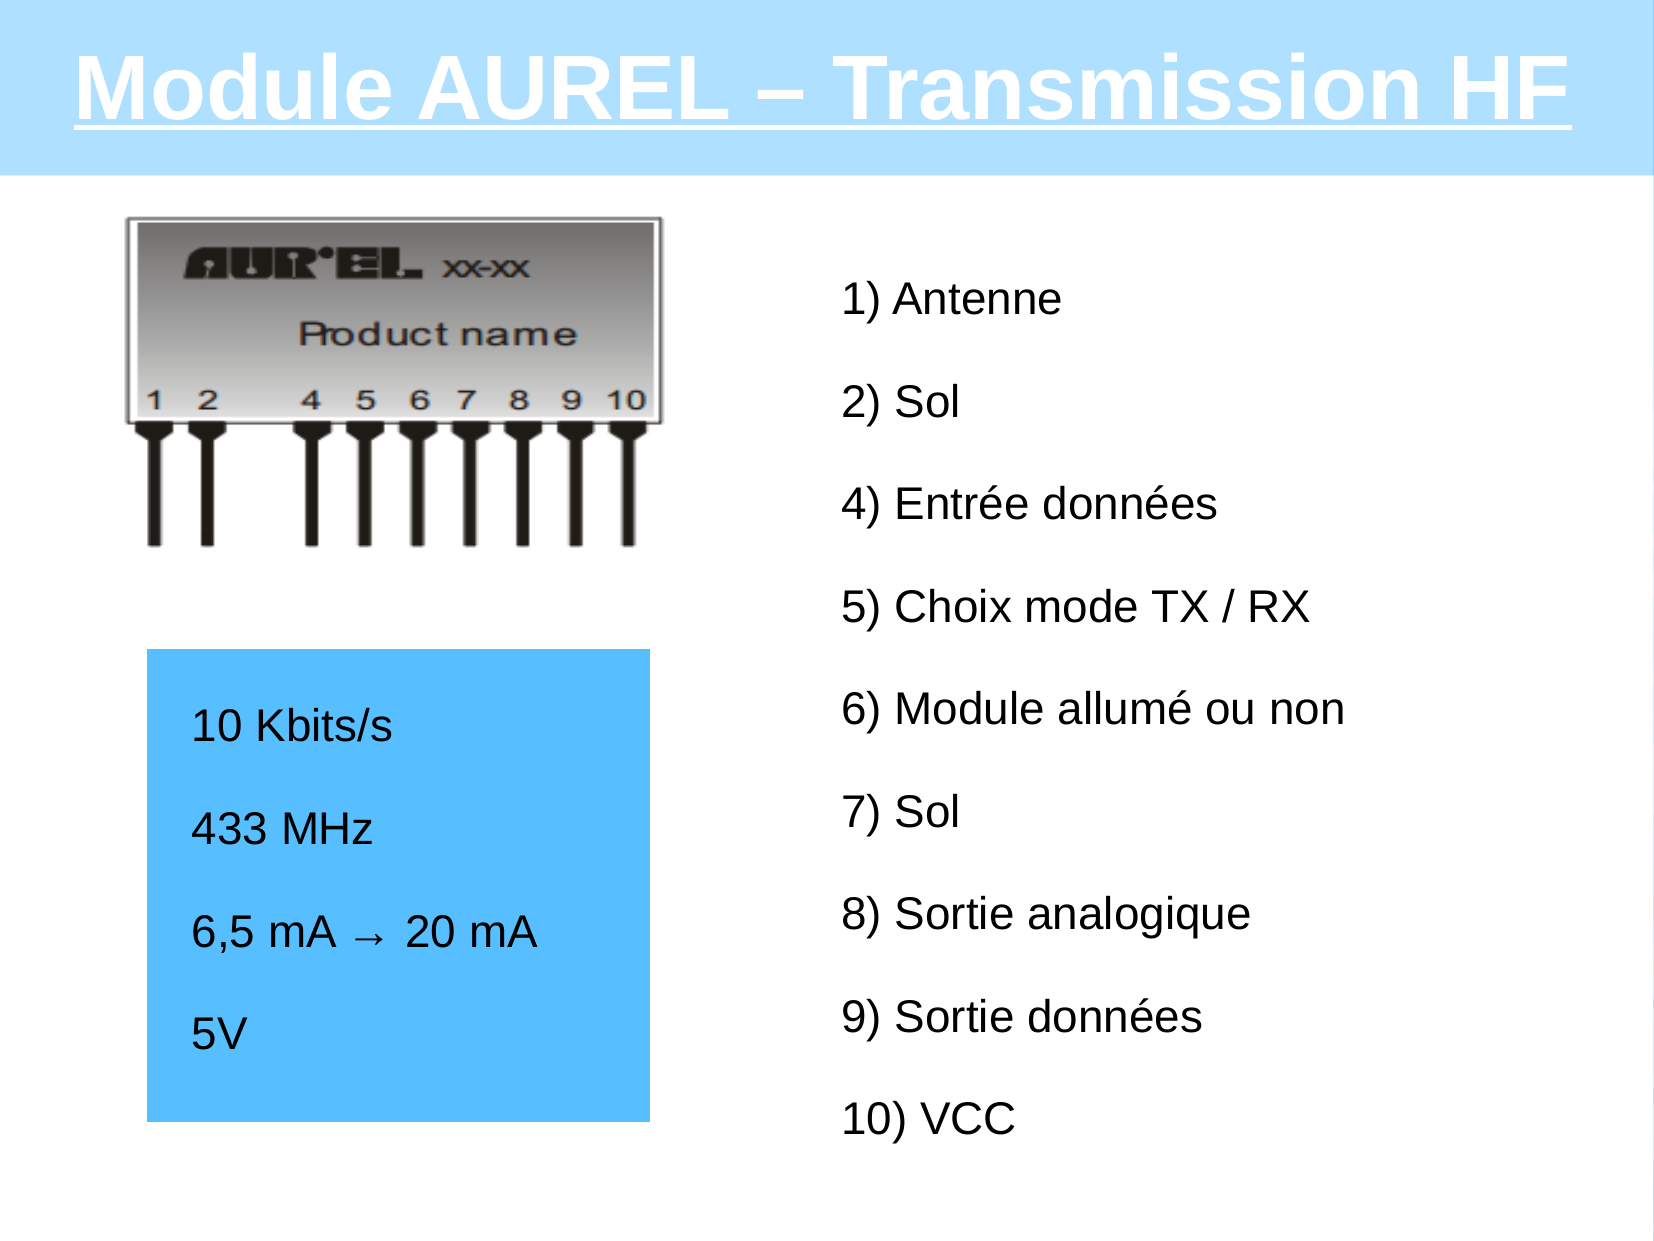

Module AUREL – Transmission HF
1) Antenne
2) Sol
4) Entrée données
5) Choix mode TX / RX
6) Module allumé ou non
7) Sol
8) Sortie analogique
9) Sortie données
10) VCC
10 Kbits/s
433 MHz
6,5 mA → 20 mA
5V